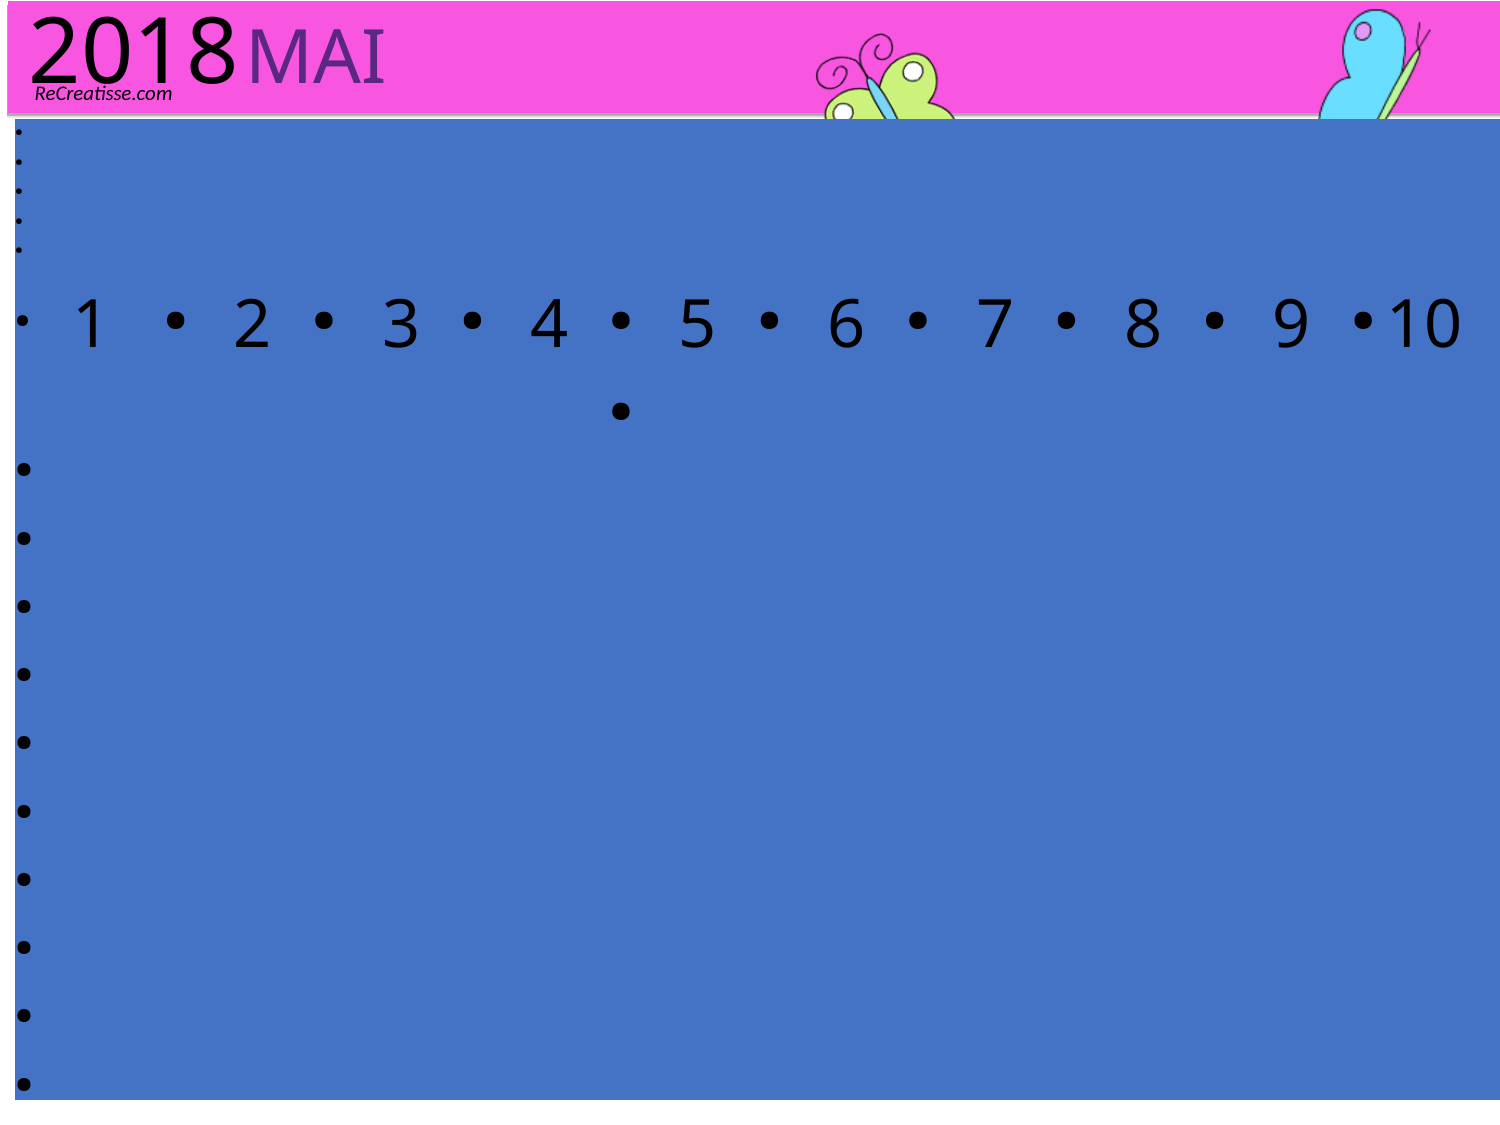

2018
MAI
ReCreatisse.com
| | | | | | | | | | |
| --- | --- | --- | --- | --- | --- | --- | --- | --- | --- |
| 1 | 2 | 3 | 4 | 5 | 6 | 7 | 8 | 9 | 10 |
| | | | | | | | | | |
vendredi
mercredi
samedi
jeudi
lundi
mardi
mercredi
dimanche
jeudi
mardi